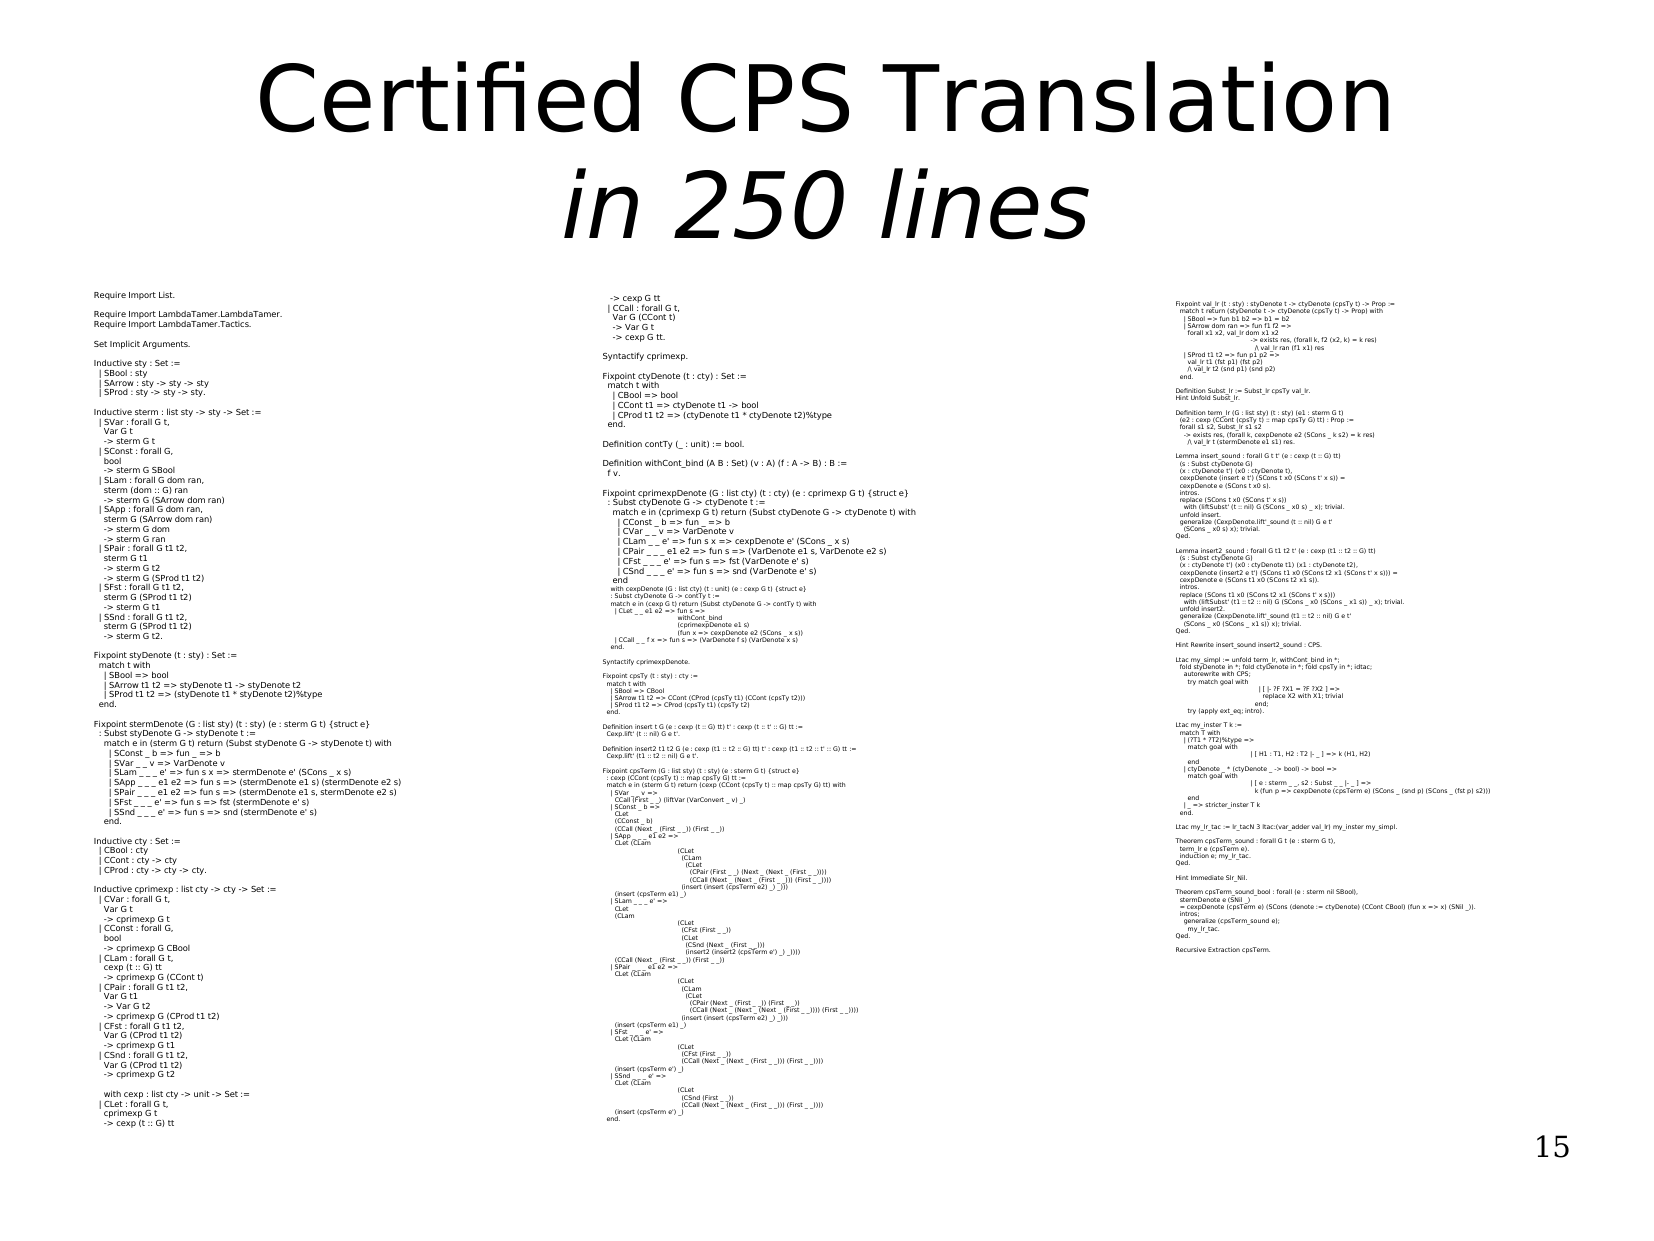

# Certified CPS Translation in 250 lines
Require Import List.
Require Import LambdaTamer.LambdaTamer.
Require Import LambdaTamer.Tactics.
Set Implicit Arguments.
Inductive sty : Set :=
 | SBool : sty
 | SArrow : sty -> sty -> sty
 | SProd : sty -> sty -> sty.
Inductive sterm : list sty -> sty -> Set :=
 | SVar : forall G t,
 Var G t
 -> sterm G t
 | SConst : forall G,
 bool
 -> sterm G SBool
 | SLam : forall G dom ran,
 sterm (dom :: G) ran
 -> sterm G (SArrow dom ran)
 | SApp : forall G dom ran,
 sterm G (SArrow dom ran)
 -> sterm G dom
 -> sterm G ran
 | SPair : forall G t1 t2,
 sterm G t1
 -> sterm G t2
 -> sterm G (SProd t1 t2)
 | SFst : forall G t1 t2,
 sterm G (SProd t1 t2)
 -> sterm G t1
 | SSnd : forall G t1 t2,
 sterm G (SProd t1 t2)
 -> sterm G t2.
Fixpoint styDenote (t : sty) : Set :=
 match t with
 | SBool => bool
 | SArrow t1 t2 => styDenote t1 -> styDenote t2
 | SProd t1 t2 => (styDenote t1 * styDenote t2)%type
 end.
Fixpoint stermDenote (G : list sty) (t : sty) (e : sterm G t) {struct e}
 : Subst styDenote G -> styDenote t :=
 match e in (sterm G t) return (Subst styDenote G -> styDenote t) with
 | SConst _ b => fun _ => b
 | SVar _ _ v => VarDenote v
 | SLam _ _ _ e' => fun s x => stermDenote e' (SCons _ x s)
 | SApp _ _ _ e1 e2 => fun s => (stermDenote e1 s) (stermDenote e2 s)
 | SPair _ _ _ e1 e2 => fun s => (stermDenote e1 s, stermDenote e2 s)
 | SFst _ _ _ e' => fun s => fst (stermDenote e' s)
 | SSnd _ _ _ e' => fun s => snd (stermDenote e' s)
 end.
Inductive cty : Set :=
 | CBool : cty
 | CCont : cty -> cty
 | CProd : cty -> cty -> cty.
Inductive cprimexp : list cty -> cty -> Set :=
 | CVar : forall G t,
 Var G t
 -> cprimexp G t
 | CConst : forall G,
 bool
 -> cprimexp G CBool
 | CLam : forall G t,
 cexp (t :: G) tt
 -> cprimexp G (CCont t)
 | CPair : forall G t1 t2,
 Var G t1
 -> Var G t2
 -> cprimexp G (CProd t1 t2)
 | CFst : forall G t1 t2,
 Var G (CProd t1 t2)
 -> cprimexp G t1
 | CSnd : forall G t1 t2,
 Var G (CProd t1 t2)
 -> cprimexp G t2
 with cexp : list cty -> unit -> Set :=
 | CLet : forall G t,
 cprimexp G t
 -> cexp (t :: G) tt
 -> cexp G tt
 | CCall : forall G t,
 Var G (CCont t)
 -> Var G t
 -> cexp G tt.
Syntactify cprimexp.
Fixpoint ctyDenote (t : cty) : Set :=
 match t with
 | CBool => bool
 | CCont t1 => ctyDenote t1 -> bool
 | CProd t1 t2 => (ctyDenote t1 * ctyDenote t2)%type
 end.
Definition contTy (_ : unit) := bool.
Definition withCont_bind (A B : Set) (v : A) (f : A -> B) : B :=
 f v.
Fixpoint cprimexpDenote (G : list cty) (t : cty) (e : cprimexp G t) {struct e}
 : Subst ctyDenote G -> ctyDenote t :=
 match e in (cprimexp G t) return (Subst ctyDenote G -> ctyDenote t) with
 | CConst _ b => fun _ => b
 | CVar _ _ v => VarDenote v
 | CLam _ _ e' => fun s x => cexpDenote e' (SCons _ x s)
 | CPair _ _ _ e1 e2 => fun s => (VarDenote e1 s, VarDenote e2 s)
 | CFst _ _ _ e' => fun s => fst (VarDenote e' s)
 | CSnd _ _ _ e' => fun s => snd (VarDenote e' s)
 end
 with cexpDenote (G : list cty) (t : unit) (e : cexp G t) {struct e}
 : Subst ctyDenote G -> contTy t :=
 match e in (cexp G t) return (Subst ctyDenote G -> contTy t) with
 | CLet _ _ e1 e2 => fun s =>
	withCont_bind
	(cprimexpDenote e1 s)
	(fun x => cexpDenote e2 (SCons _ x s))
 | CCall _ _ f x => fun s => (VarDenote f s) (VarDenote x s)
 end.
Syntactify cprimexpDenote.
Fixpoint cpsTy (t : sty) : cty :=
 match t with
 | SBool => CBool
 | SArrow t1 t2 => CCont (CProd (cpsTy t1) (CCont (cpsTy t2)))
 | SProd t1 t2 => CProd (cpsTy t1) (cpsTy t2)
 end.
Definition insert t G (e : cexp (t :: G) tt) t' : cexp (t :: t' :: G) tt :=
 Cexp.lift' (t :: nil) G e t'.
Definition insert2 t1 t2 G (e : cexp (t1 :: t2 :: G) tt) t' : cexp (t1 :: t2 :: t' :: G) tt :=
 Cexp.lift' (t1 :: t2 :: nil) G e t'.
Fixpoint cpsTerm (G : list sty) (t : sty) (e : sterm G t) {struct e}
 : cexp (CCont (cpsTy t) :: map cpsTy G) tt :=
 match e in (sterm G t) return (cexp (CCont (cpsTy t) :: map cpsTy G) tt) with
 | SVar _ _ v =>
 CCall (First _ _) (liftVar (VarConvert _ v) _)
 | SConst _ b =>
 CLet
 (CConst _ b)
 (CCall (Next _ (First _ _)) (First _ _))
 | SApp _ _ _ e1 e2 =>
 CLet (CLam
	(CLet
	 (CLam
	 (CLet
	 (CPair (First _ _) (Next _ (Next _ (First _ _))))
	 (CCall (Next _ (Next _ (First _ _))) (First _ _))))
	 (insert (insert (cpsTerm e2) _) _)))
 (insert (cpsTerm e1) _)
 | SLam _ _ _ e' =>
 CLet
 (CLam
	(CLet
	 (CFst (First _ _))
	 (CLet
	 (CSnd (Next _ (First _ _)))
	 (insert2 (insert2 (cpsTerm e') _) _))))
 (CCall (Next _ (First _ _)) (First _ _))
 | SPair _ _ _ e1 e2 =>
 CLet (CLam
	(CLet
	 (CLam
	 (CLet
	 (CPair (Next _ (First _ _)) (First _ _))
	 (CCall (Next _ (Next _ (Next _ (First _ _)))) (First _ _))))
	 (insert (insert (cpsTerm e2) _) _)))
 (insert (cpsTerm e1) _)
 | SFst _ _ _ e' =>
 CLet (CLam
	(CLet
	 (CFst (First _ _))
	 (CCall (Next _ (Next _ (First _ _))) (First _ _))))
 (insert (cpsTerm e') _)
 | SSnd _ _ _ e' =>
 CLet (CLam
	(CLet
	 (CSnd (First _ _))
	 (CCall (Next _ (Next _ (First _ _))) (First _ _))))
 (insert (cpsTerm e') _)
 end.
Fixpoint val_lr (t : sty) : styDenote t -> ctyDenote (cpsTy t) -> Prop :=
 match t return (styDenote t -> ctyDenote (cpsTy t) -> Prop) with
 | SBool => fun b1 b2 => b1 = b2
 | SArrow dom ran => fun f1 f2 =>
 forall x1 x2, val_lr dom x1 x2
	-> exists res, (forall k, f2 (x2, k) = k res)
	 /\ val_lr ran (f1 x1) res
 | SProd t1 t2 => fun p1 p2 =>
 val_lr t1 (fst p1) (fst p2)
 /\ val_lr t2 (snd p1) (snd p2)
 end.
Definition Subst_lr := Subst_lr cpsTy val_lr.
Hint Unfold Subst_lr.
Definition term_lr (G : list sty) (t : sty) (e1 : sterm G t)
 (e2 : cexp (CCont (cpsTy t) :: map cpsTy G) tt) : Prop :=
 forall s1 s2, Subst_lr s1 s2
 -> exists res, (forall k, cexpDenote e2 (SCons _ k s2) = k res)
 /\ val_lr t (stermDenote e1 s1) res.
Lemma insert_sound : forall G t t' (e : cexp (t :: G) tt)
 (s : Subst ctyDenote G)
 (x : ctyDenote t') (x0 : ctyDenote t),
 cexpDenote (insert e t') (SCons t x0 (SCons t' x s)) =
 cexpDenote e (SCons t x0 s).
 intros.
 replace (SCons t x0 (SCons t' x s))
 with (liftSubst' (t :: nil) G (SCons _ x0 s) _ x); trivial.
 unfold insert.
 generalize (CexpDenote.lift'_sound (t :: nil) G e t'
 (SCons _ x0 s) x); trivial.
Qed.
Lemma insert2_sound : forall G t1 t2 t' (e : cexp (t1 :: t2 :: G) tt)
 (s : Subst ctyDenote G)
 (x : ctyDenote t') (x0 : ctyDenote t1) (x1 : ctyDenote t2),
 cexpDenote (insert2 e t') (SCons t1 x0 (SCons t2 x1 (SCons t' x s))) =
 cexpDenote e (SCons t1 x0 (SCons t2 x1 s)).
 intros.
 replace (SCons t1 x0 (SCons t2 x1 (SCons t' x s)))
 with (liftSubst' (t1 :: t2 :: nil) G (SCons _ x0 (SCons _ x1 s)) _ x); trivial.
 unfold insert2.
 generalize (CexpDenote.lift'_sound (t1 :: t2 :: nil) G e t'
 (SCons _ x0 (SCons _ x1 s)) x); trivial.
Qed.
Hint Rewrite insert_sound insert2_sound : CPS.
Ltac my_simpl := unfold term_lr, withCont_bind in *;
 fold styDenote in *; fold ctyDenote in *; fold cpsTy in *; idtac;
 autorewrite with CPS;
 try match goal with
	 | [ |- ?F ?X1 = ?F ?X2 ] =>
	 replace X2 with X1; trivial
	 end;
 try (apply ext_eq; intro).
Ltac my_inster T k :=
 match T with
 | (?T1 * ?T2)%type =>
 match goal with
	| [ H1 : T1, H2 : T2 |- _ ] => k (H1, H2)
 end
 | ctyDenote _ * (ctyDenote _ -> bool) -> bool =>
 match goal with
	| [ e : sterm _ _, s2 : Subst _ _ |- _ ] =>
	 k (fun p => cexpDenote (cpsTerm e) (SCons _ (snd p) (SCons _ (fst p) s2)))
 end
 | _ => stricter_inster T k
 end.
Ltac my_lr_tac := lr_tacN 3 ltac:(var_adder val_lr) my_inster my_simpl.
Theorem cpsTerm_sound : forall G t (e : sterm G t),
 term_lr e (cpsTerm e).
 induction e; my_lr_tac.
Qed.
Hint Immediate Slr_Nil.
Theorem cpsTerm_sound_bool : forall (e : sterm nil SBool),
 stermDenote e (SNil _)
 = cexpDenote (cpsTerm e) (SCons (denote := ctyDenote) (CCont CBool) (fun x => x) (SNil _)).
 intros;
 generalize (cpsTerm_sound e);
 my_lr_tac.
Qed.
Recursive Extraction cpsTerm.
15